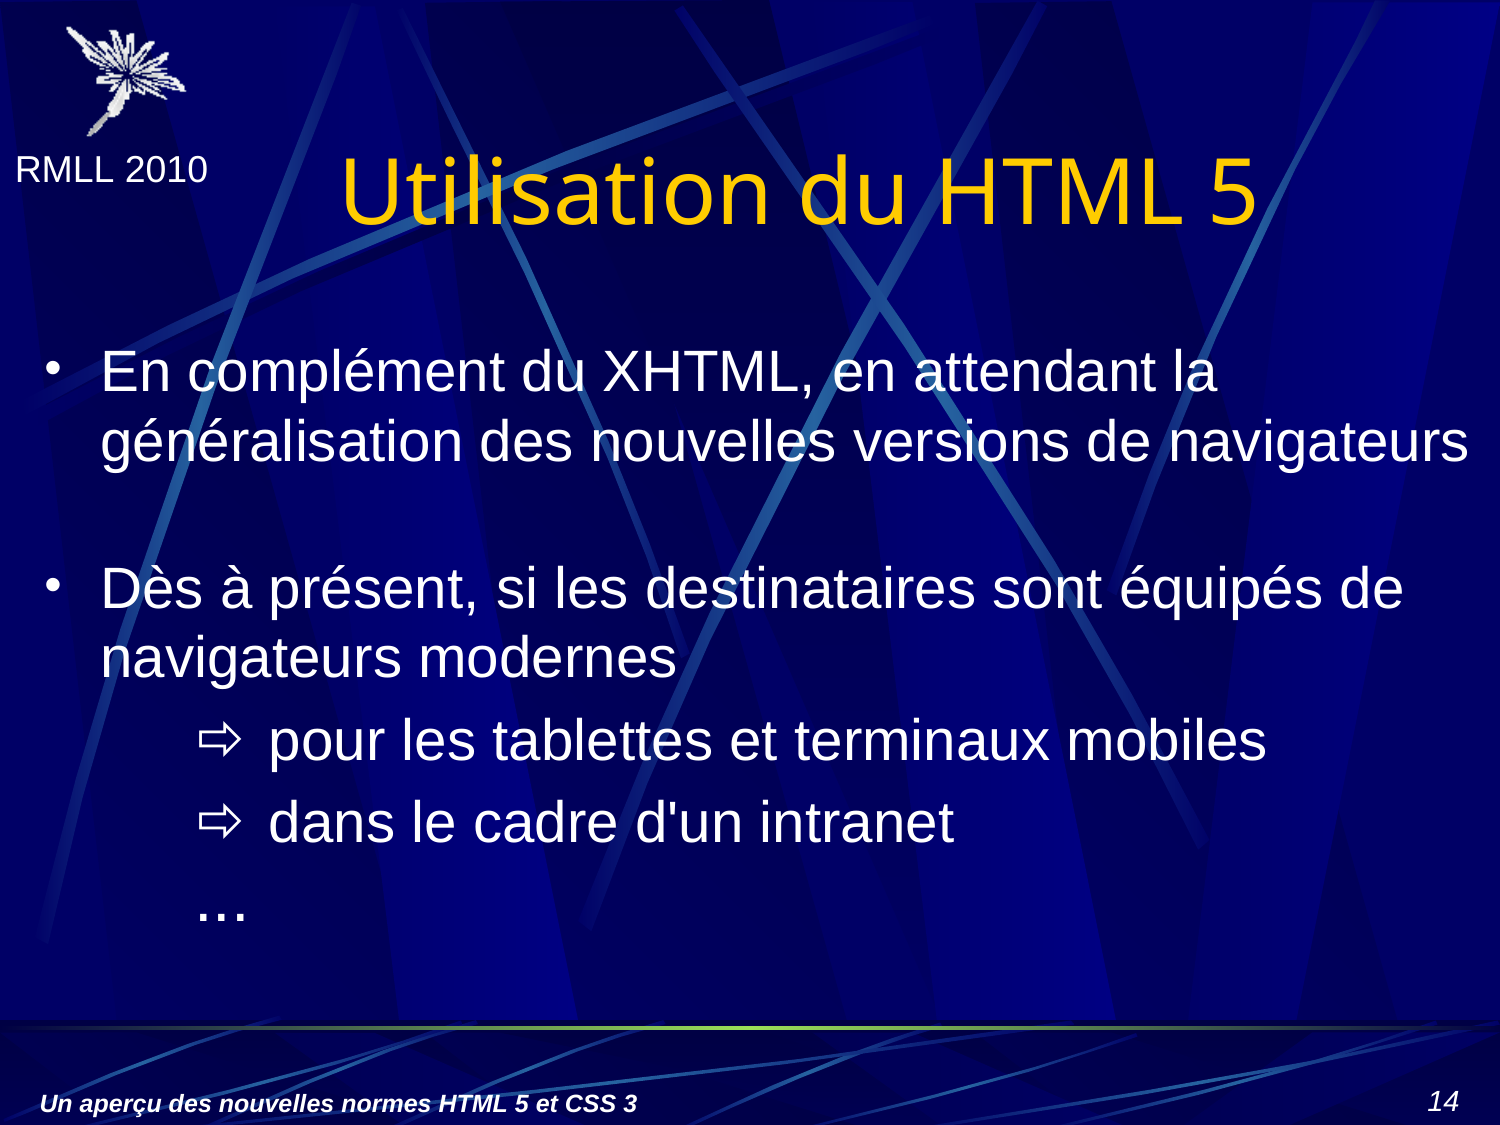

# Utilisation du HTML 5
En complément du XHTML, en attendant la généralisation des nouvelles versions de navigateurs
Dès à présent, si les destinataires sont équipés de navigateurs modernes
 pour les tablettes et terminaux mobiles
 dans le cadre d'un intranet
...